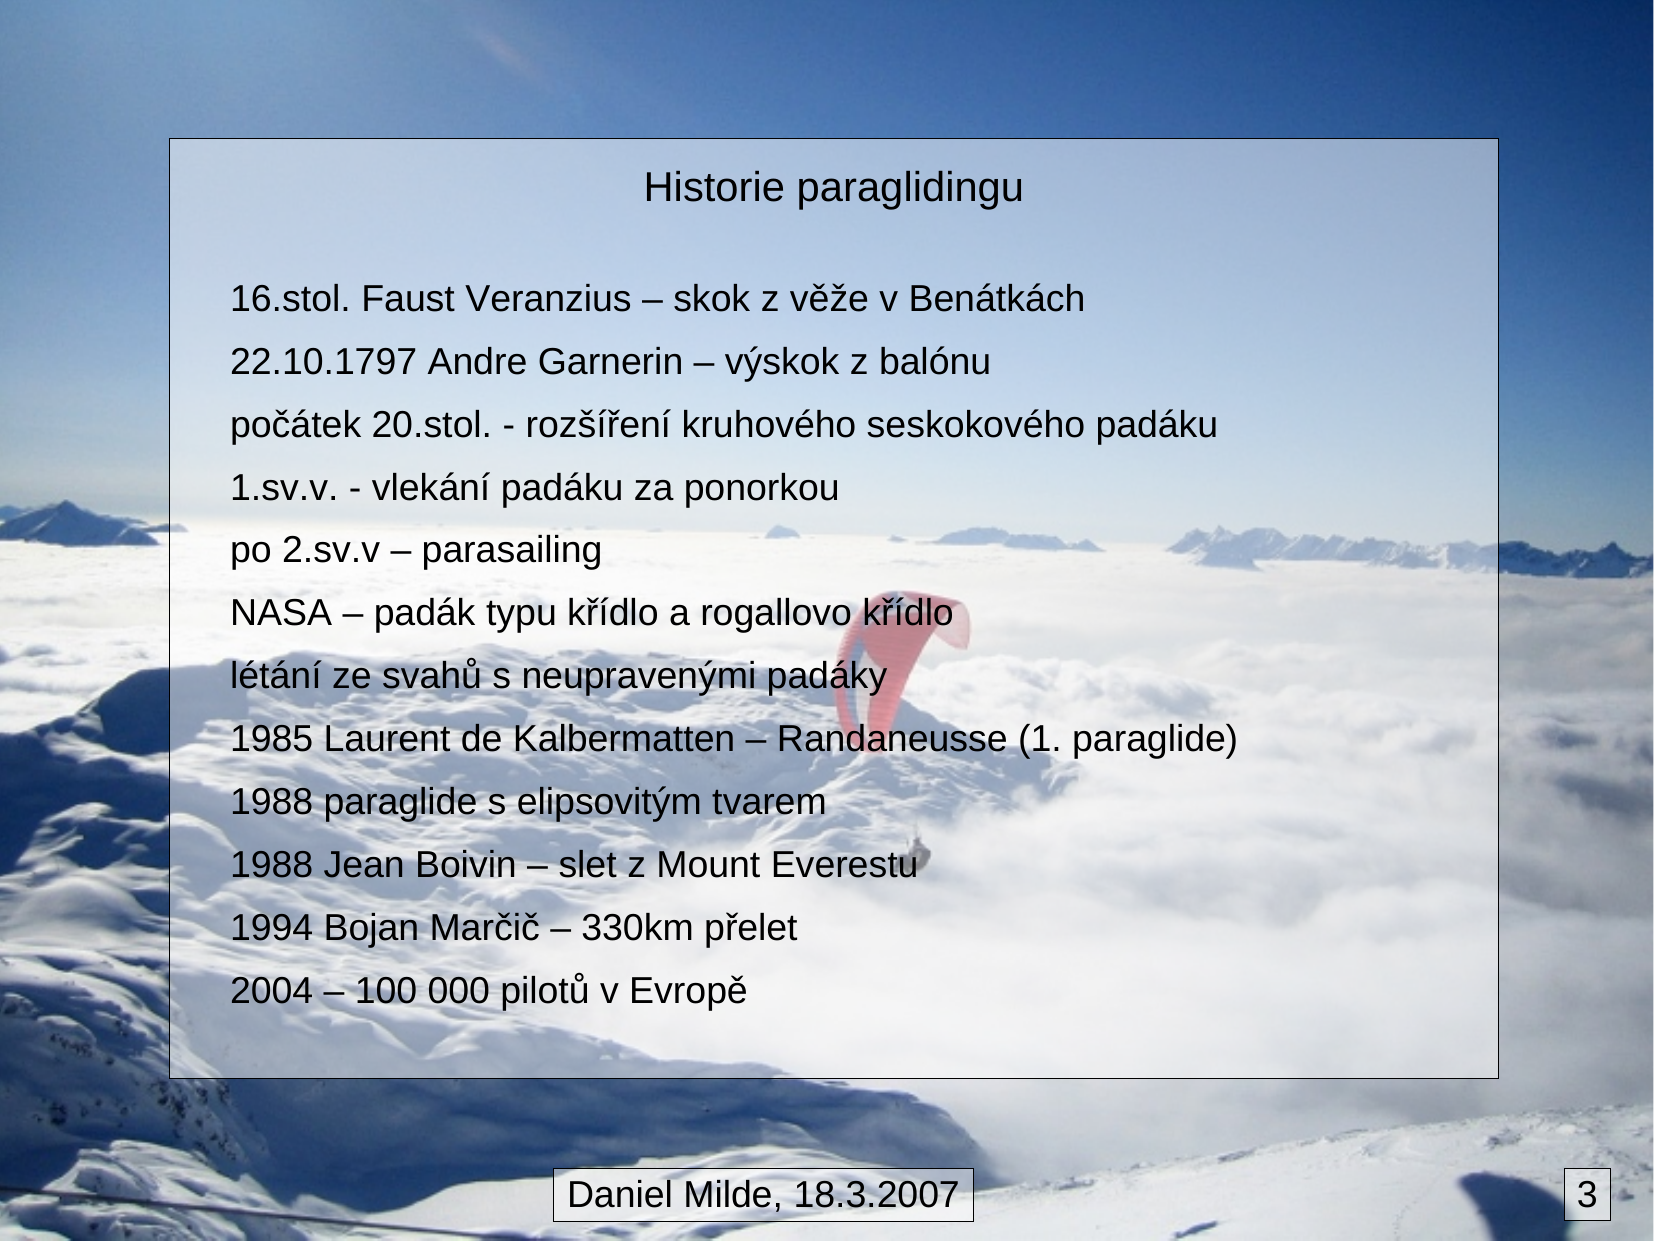

Historie paraglidingu
 16.stol. Faust Veranzius – skok z věže v Benátkách
 22.10.1797 Andre Garnerin – výskok z balónu
 počátek 20.stol. - rozšíření kruhového seskokového padáku
 1.sv.v. - vlekání padáku za ponorkou
 po 2.sv.v – parasailing
 NASA – padák typu křídlo a rogallovo křídlo
 létání ze svahů s neupravenými padáky
 1985 Laurent de Kalbermatten – Randaneusse (1. paraglide)
 1988 paraglide s elipsovitým tvarem
 1988 Jean Boivin – slet z Mount Everestu
 1994 Bojan Marčič – 330km přelet
 2004 – 100 000 pilotů v Evropě
Daniel Milde, 18.3.2007
3